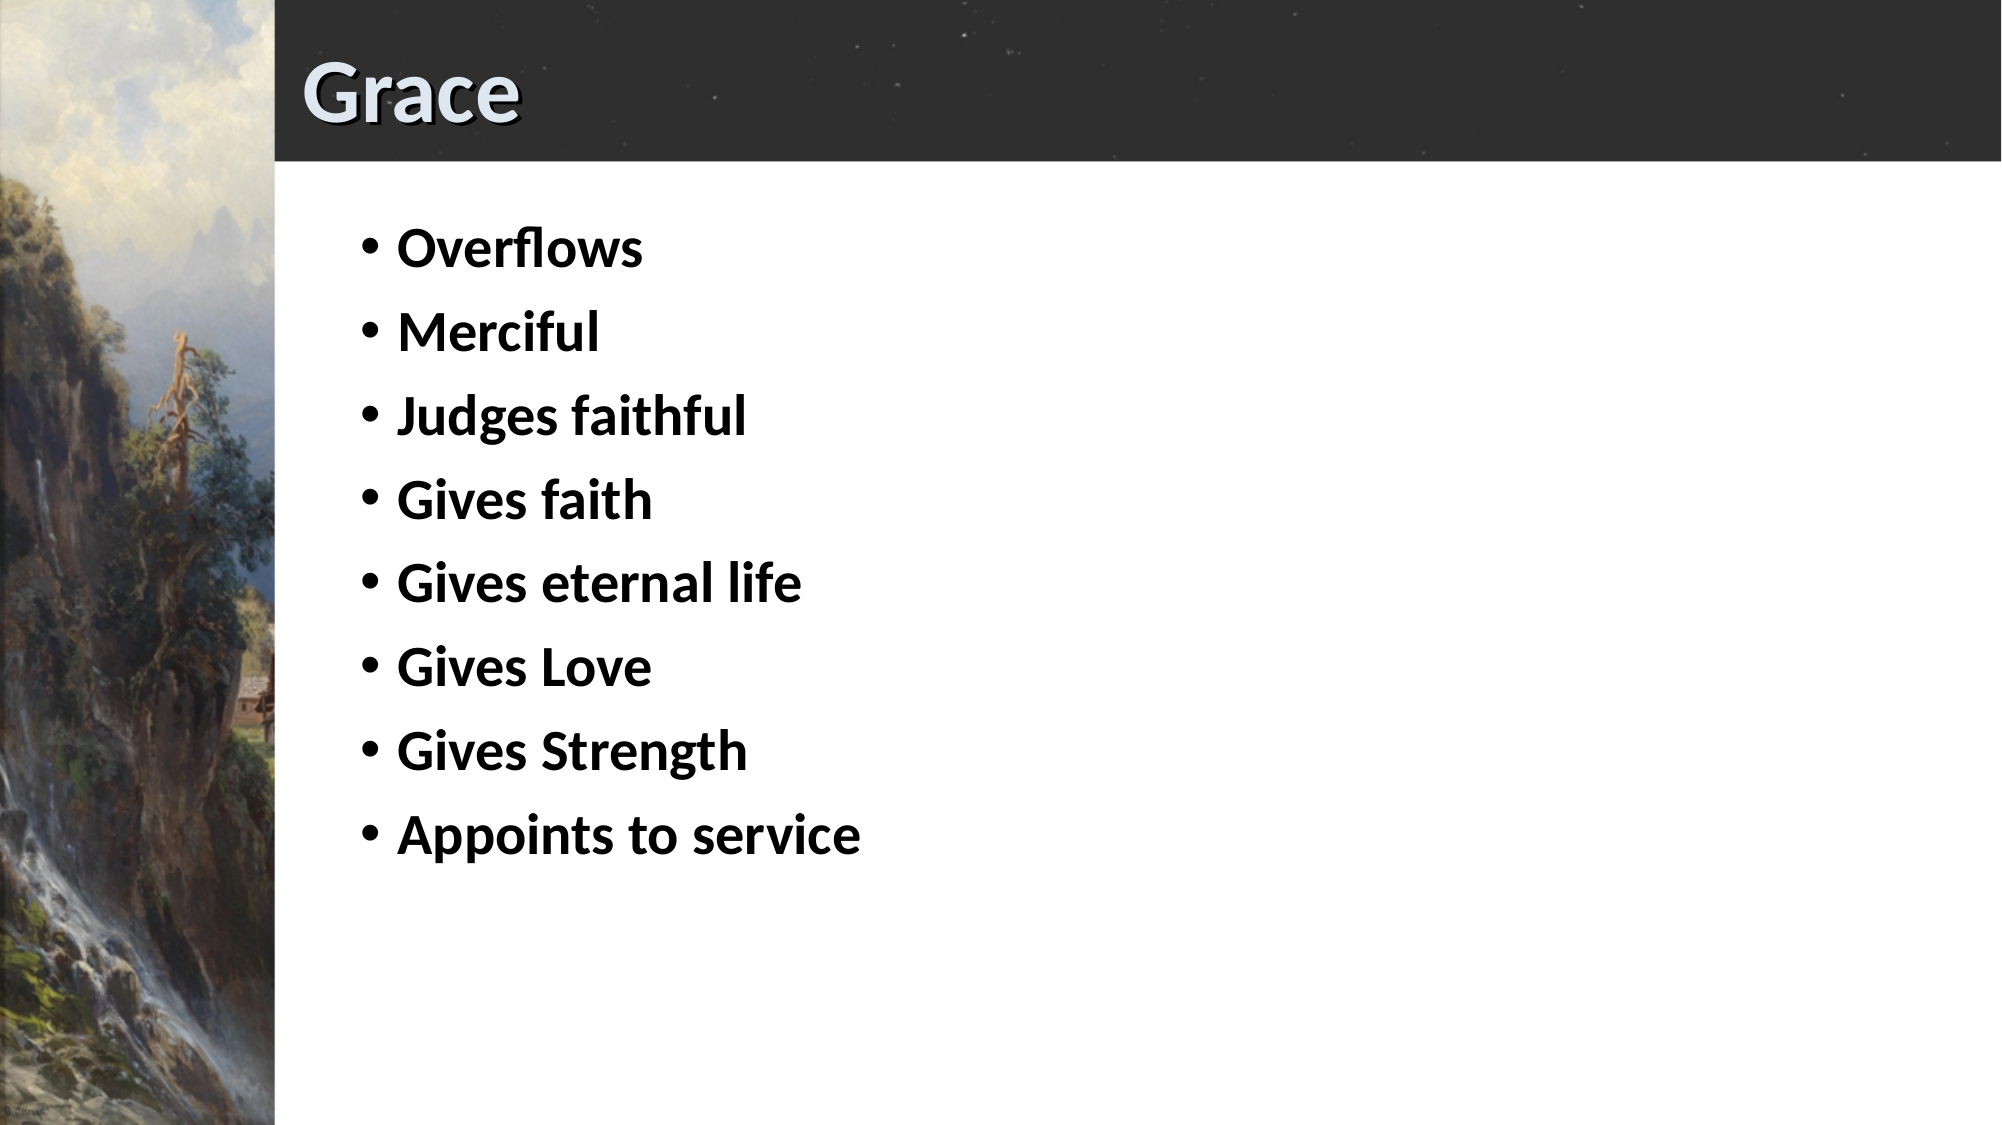

Grace
# Overflows
Merciful
Judges faithful
Gives faith
Gives eternal life
Gives Love
Gives Strength
Appoints to service